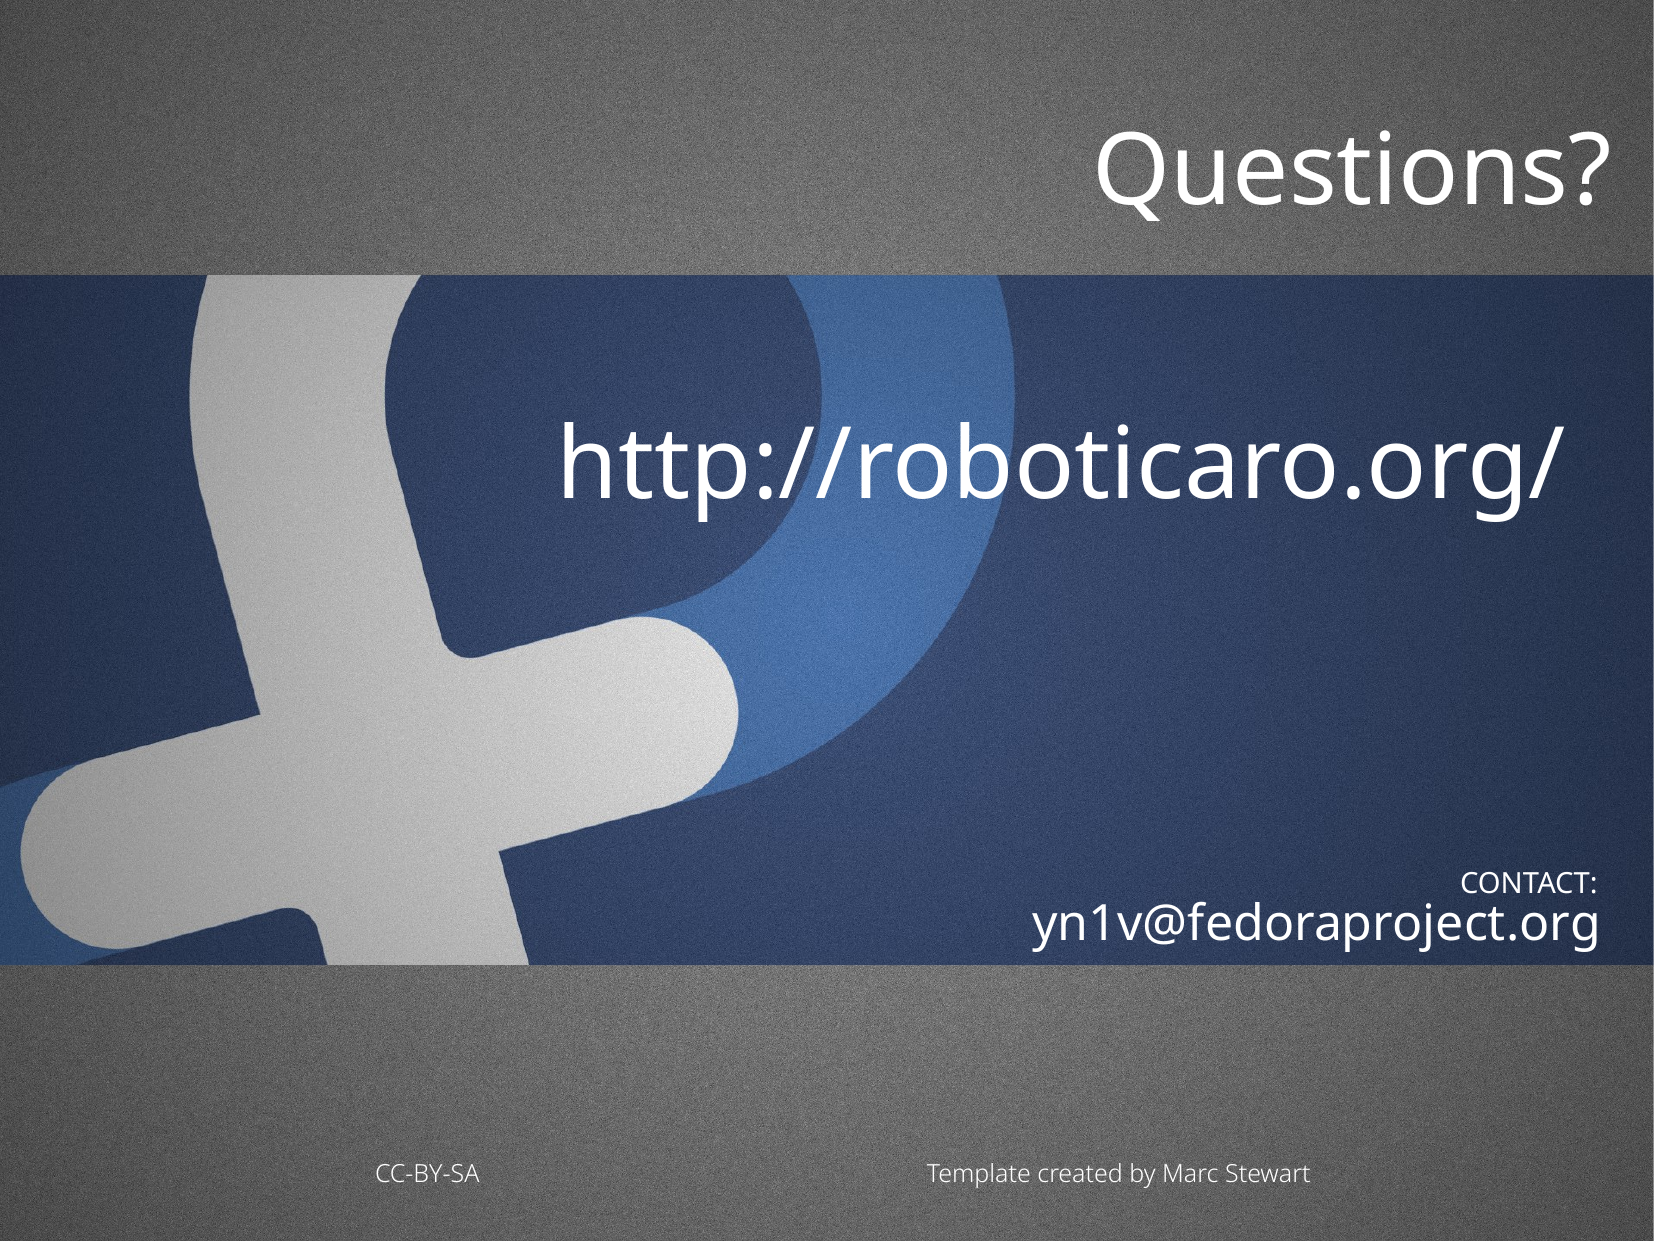

# Questions?
http://roboticaro.org/
CONTACT:
yn1v@fedoraproject.org
CC-BY-SA Template created by Marc Stewart